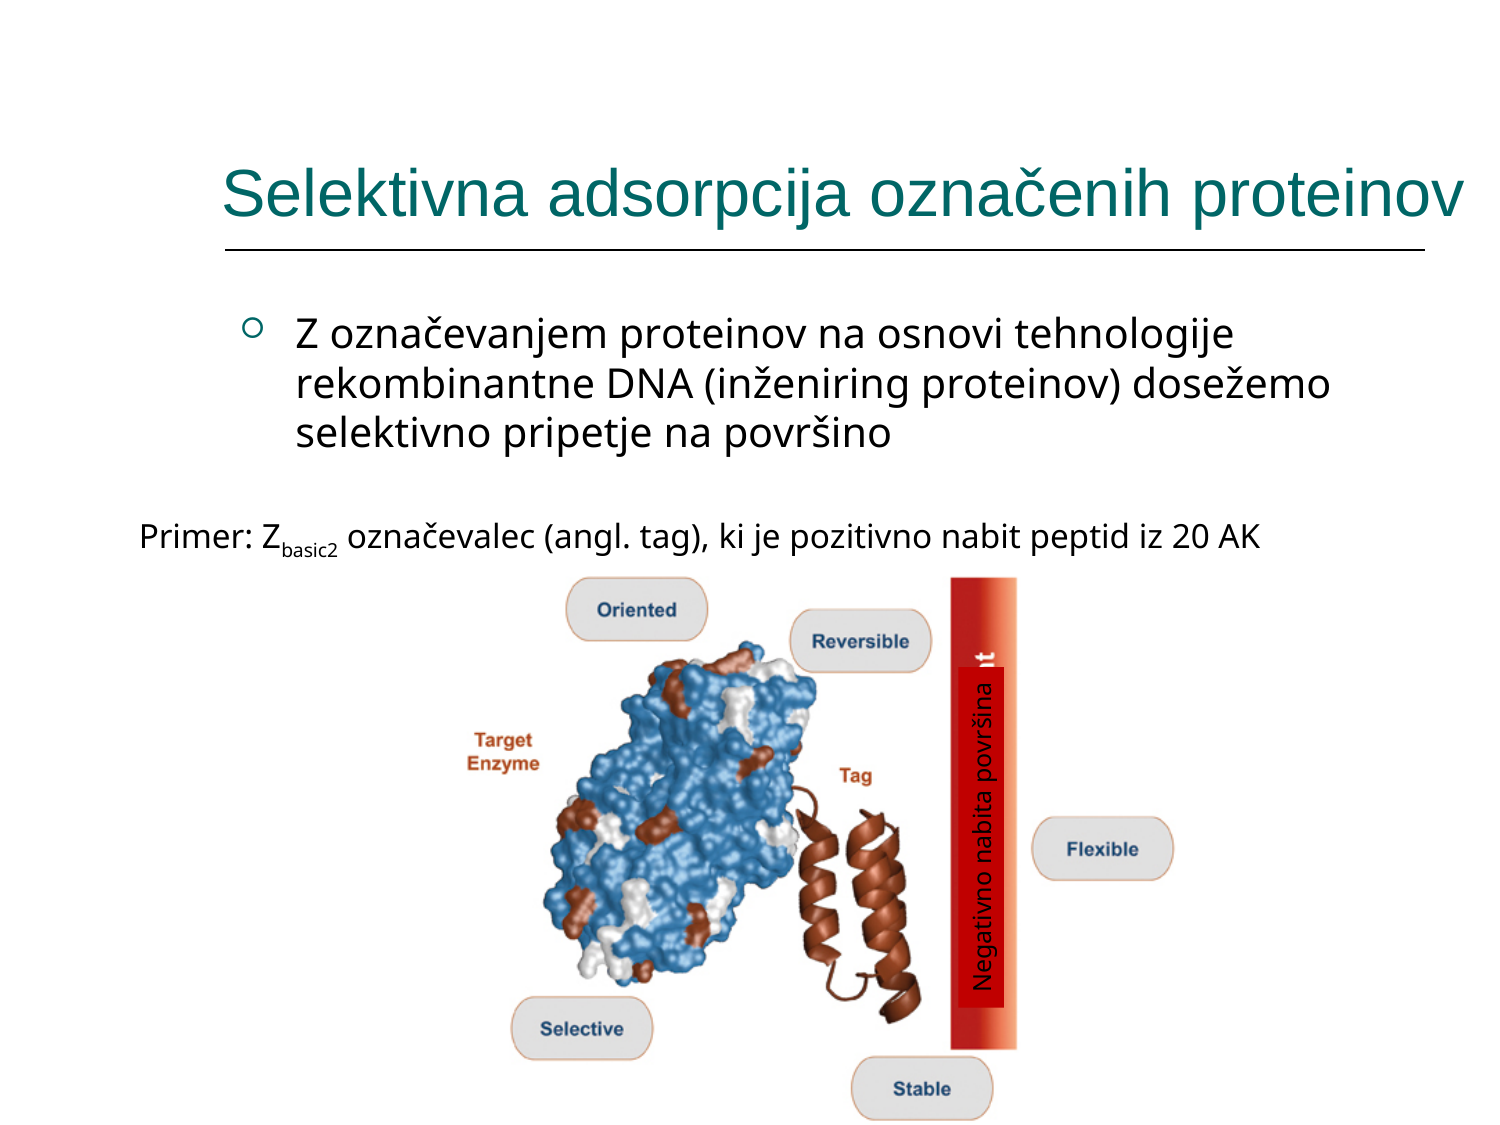

# Selektivna adsorpcija označenih proteinov
Z označevanjem proteinov na osnovi tehnologije rekombinantne DNA (inženiring proteinov) dosežemo selektivno pripetje na površino
Primer: Zbasic2 označevalec (angl. tag), ki je pozitivno nabit peptid iz 20 AK
Negativno nabita površina